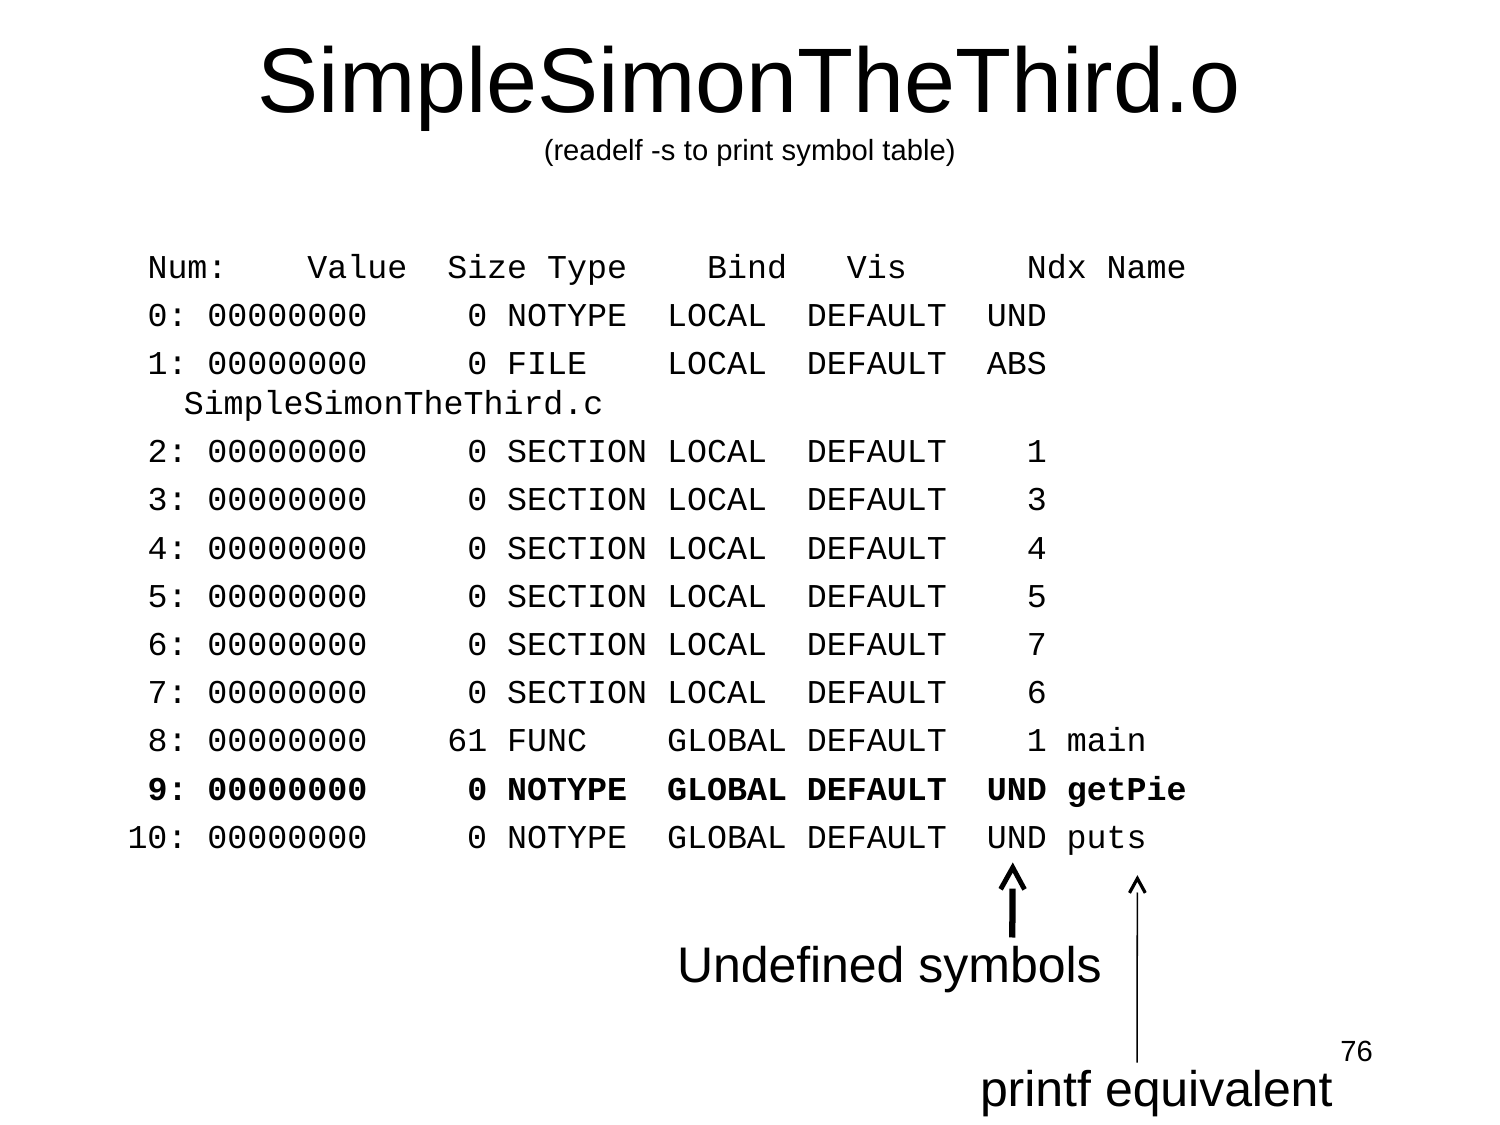

# SimpleSimonTheThird.o (readelf -s to print symbol table)
 Num: Value Size Type Bind Vis Ndx Name
 0: 00000000 0 NOTYPE LOCAL DEFAULT UND
 1: 00000000 0 FILE LOCAL DEFAULT ABS SimpleSimonTheThird.c
 2: 00000000 0 SECTION LOCAL DEFAULT 1
 3: 00000000 0 SECTION LOCAL DEFAULT 3
 4: 00000000 0 SECTION LOCAL DEFAULT 4
 5: 00000000 0 SECTION LOCAL DEFAULT 5
 6: 00000000 0 SECTION LOCAL DEFAULT 7
 7: 00000000 0 SECTION LOCAL DEFAULT 6
 8: 00000000 61 FUNC GLOBAL DEFAULT 1 main
 9: 00000000 0 NOTYPE GLOBAL DEFAULT UND getPie
10: 00000000 0 NOTYPE GLOBAL DEFAULT UND puts
Undefined symbols
printf equivalent